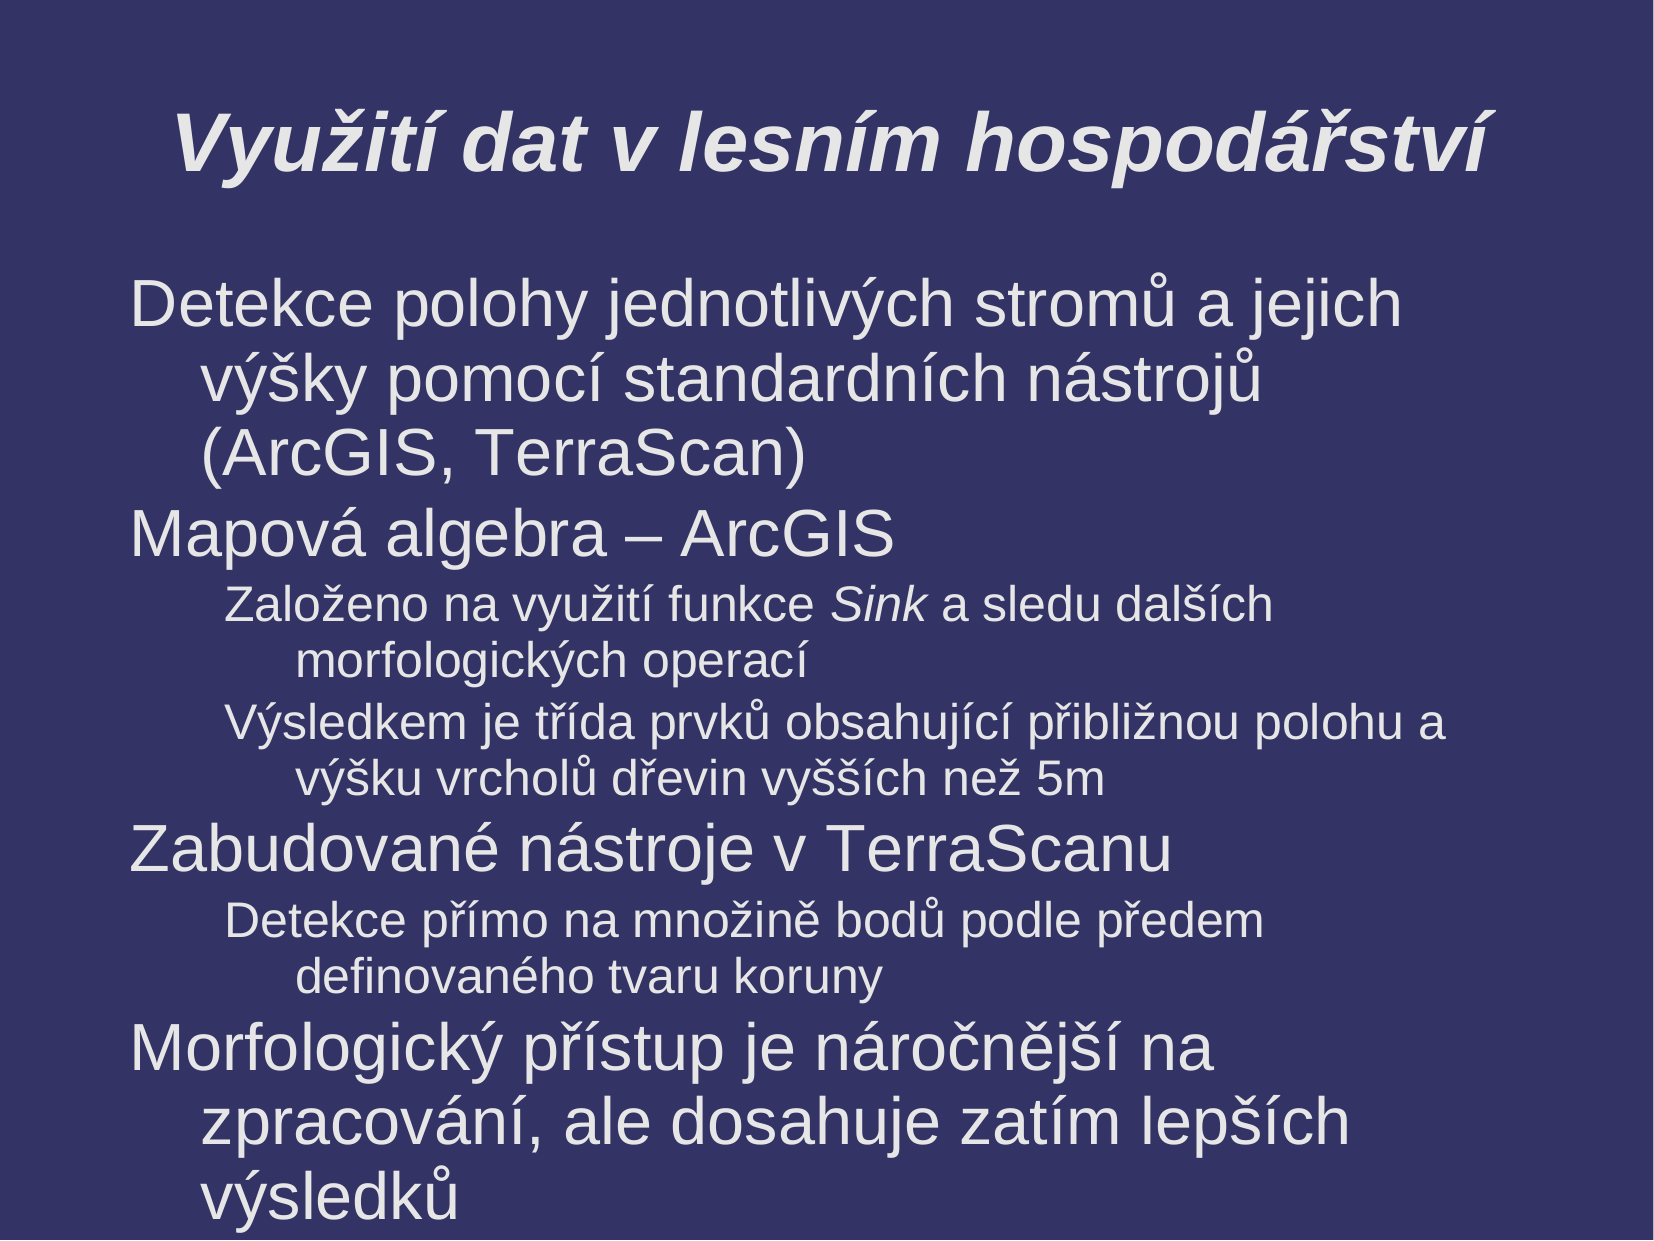

# Využití dat v lesním hospodářství
Detekce polohy jednotlivých stromů a jejich výšky pomocí standardních nástrojů (ArcGIS, TerraScan)
Mapová algebra – ArcGIS
Založeno na využití funkce Sink a sledu dalších morfologických operací
Výsledkem je třída prvků obsahující přibližnou polohu a výšku vrcholů dřevin vyšších než 5m
Zabudované nástroje v TerraScanu
Detekce přímo na množině bodů podle předem definovaného tvaru koruny
Morfologický přístup je náročnější na zpracování, ale dosahuje zatím lepších výsledků